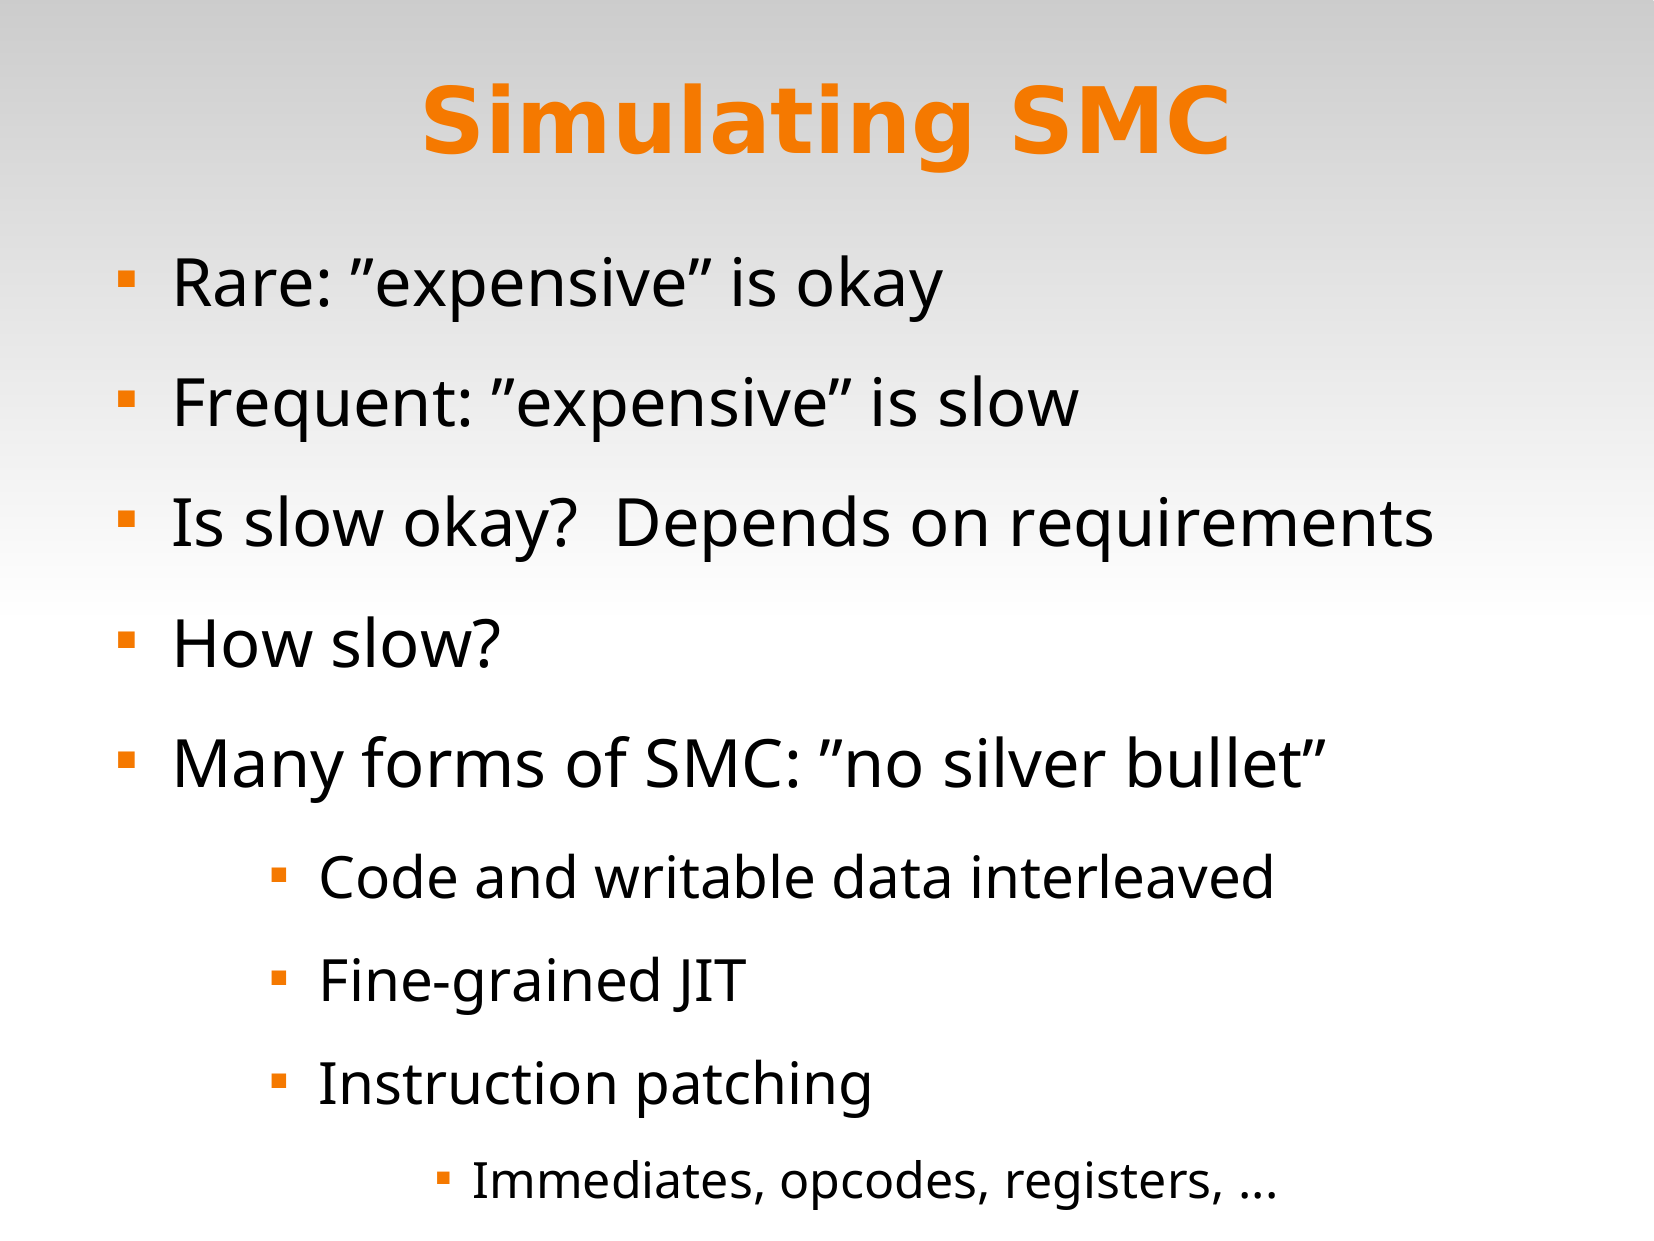

# Simulating SMC
Rare: ”expensive” is okay
Frequent: ”expensive” is slow
Is slow okay? Depends on requirements
How slow?
Many forms of SMC: ”no silver bullet”
Code and writable data interleaved
Fine-grained JIT
Instruction patching
Immediates, opcodes, registers, ...